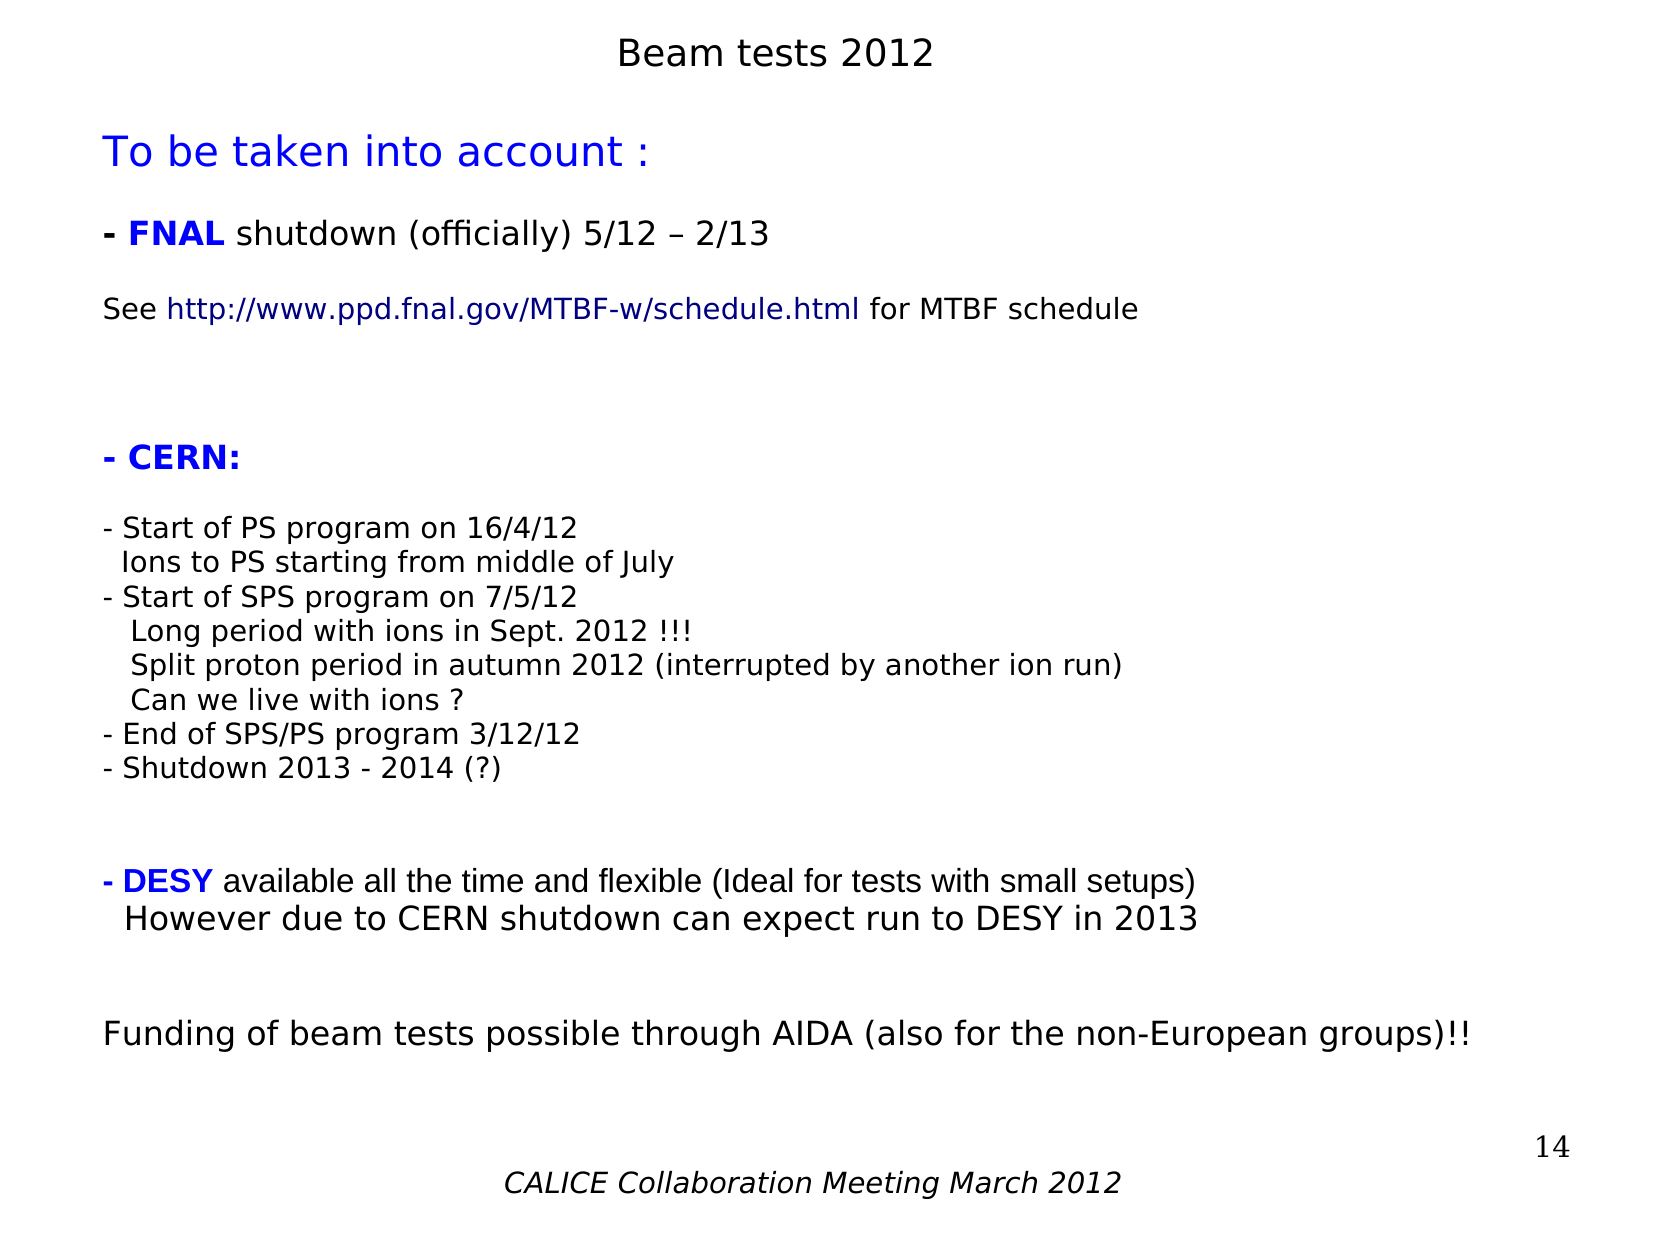

Beam tests 2012
To be taken into account :
- FNAL shutdown (officially) 5/12 – 2/13
See http://www.ppd.fnal.gov/MTBF-w/schedule.html for MTBF schedule
- CERN:
- Start of PS program on 16/4/12
 Ions to PS starting from middle of July
- Start of SPS program on 7/5/12
 Long period with ions in Sept. 2012 !!!
 Split proton period in autumn 2012 (interrupted by another ion run)
 Can we live with ions ?
- End of SPS/PS program 3/12/12
- Shutdown 2013 - 2014 (?)
- DESY available all the time and flexible (Ideal for tests with small setups)
 However due to CERN shutdown can expect run to DESY in 2013
Funding of beam tests possible through AIDA (also for the non-European groups)!!
14